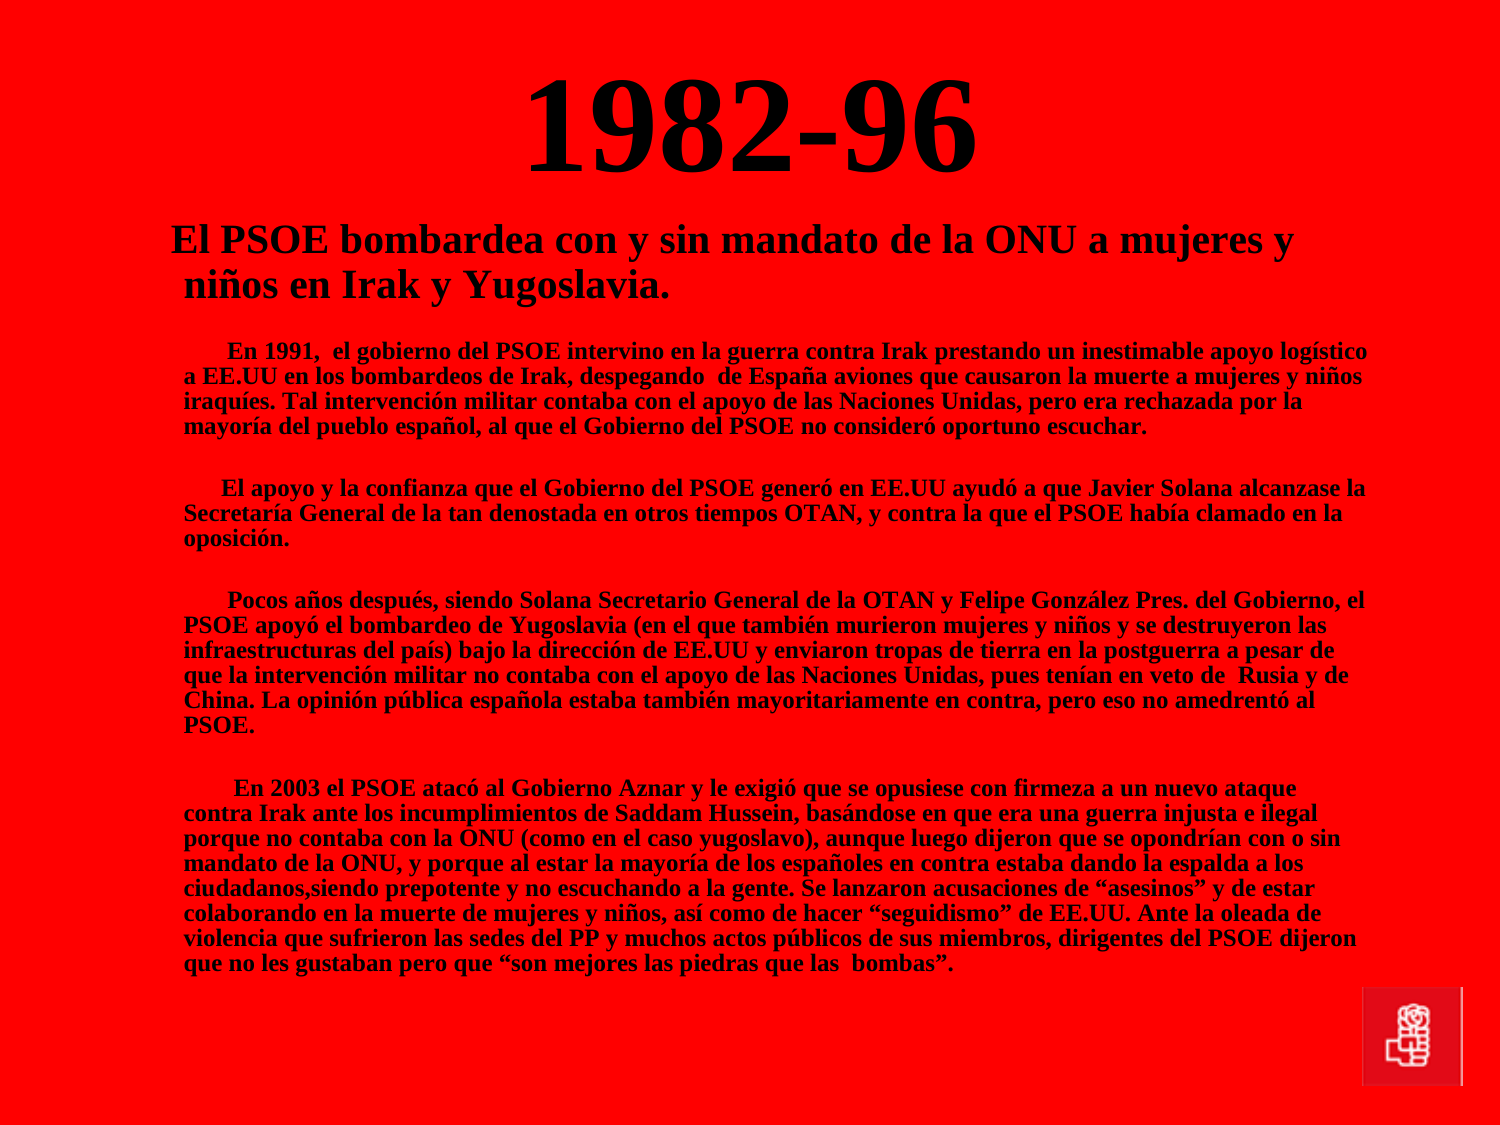

# 1982-96
 El PSOE bombardea con y sin mandato de la ONU a mujeres y niños en Irak y Yugoslavia.
 En 1991, el gobierno del PSOE intervino en la guerra contra Irak prestando un inestimable apoyo logístico a EE.UU en los bombardeos de Irak, despegando de España aviones que causaron la muerte a mujeres y niños iraquíes. Tal intervención militar contaba con el apoyo de las Naciones Unidas, pero era rechazada por la mayoría del pueblo español, al que el Gobierno del PSOE no consideró oportuno escuchar.
 El apoyo y la confianza que el Gobierno del PSOE generó en EE.UU ayudó a que Javier Solana alcanzase la Secretaría General de la tan denostada en otros tiempos OTAN, y contra la que el PSOE había clamado en la oposición.
 Pocos años después, siendo Solana Secretario General de la OTAN y Felipe González Pres. del Gobierno, el PSOE apoyó el bombardeo de Yugoslavia (en el que también murieron mujeres y niños y se destruyeron las infraestructuras del país) bajo la dirección de EE.UU y enviaron tropas de tierra en la postguerra a pesar de que la intervención militar no contaba con el apoyo de las Naciones Unidas, pues tenían en veto de Rusia y de China. La opinión pública española estaba también mayoritariamente en contra, pero eso no amedrentó al PSOE.
 En 2003 el PSOE atacó al Gobierno Aznar y le exigió que se opusiese con firmeza a un nuevo ataque contra Irak ante los incumplimientos de Saddam Hussein, basándose en que era una guerra injusta e ilegal porque no contaba con la ONU (como en el caso yugoslavo), aunque luego dijeron que se opondrían con o sin mandato de la ONU, y porque al estar la mayoría de los españoles en contra estaba dando la espalda a los ciudadanos,siendo prepotente y no escuchando a la gente. Se lanzaron acusaciones de “asesinos” y de estar colaborando en la muerte de mujeres y niños, así como de hacer “seguidismo” de EE.UU. Ante la oleada de violencia que sufrieron las sedes del PP y muchos actos públicos de sus miembros, dirigentes del PSOE dijeron que no les gustaban pero que “son mejores las piedras que las bombas”.